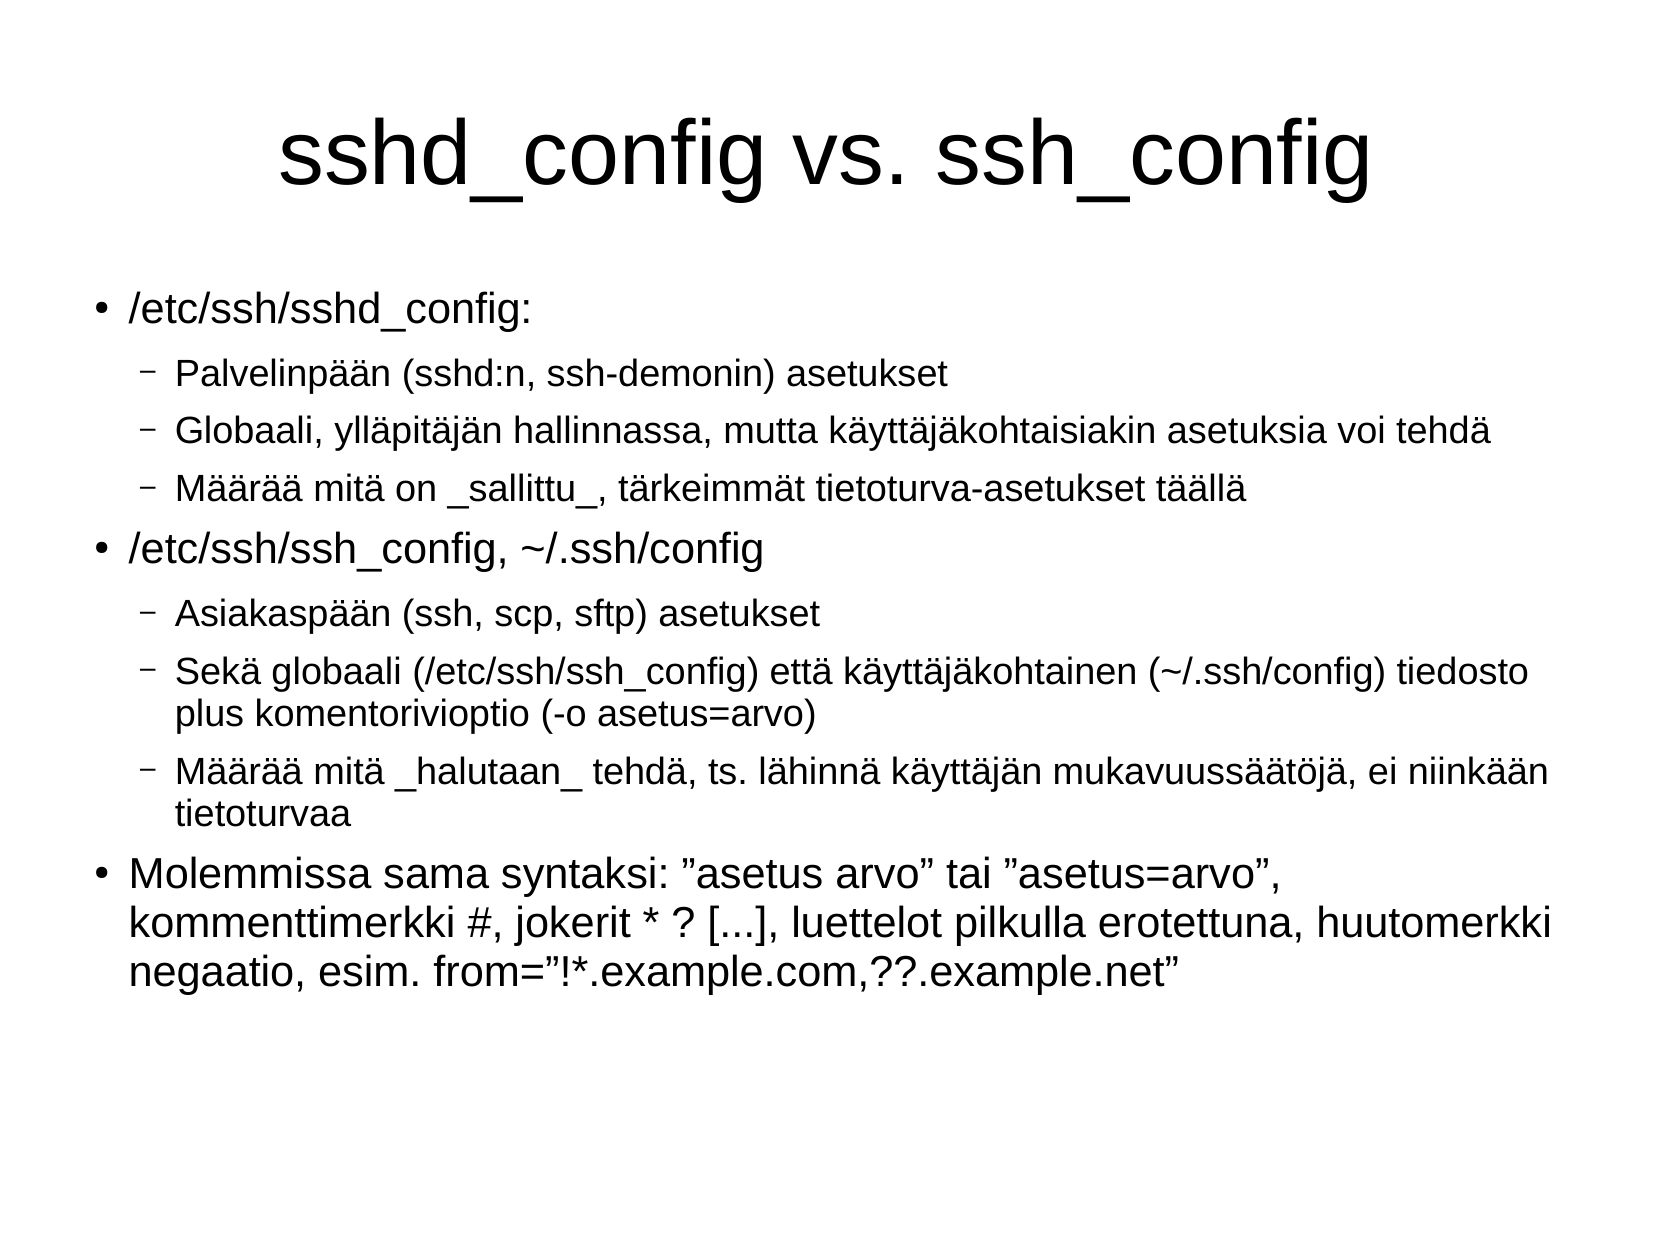

# sshd_config vs. ssh_config
/etc/ssh/sshd_config:
Palvelinpään (sshd:n, ssh-demonin) asetukset
Globaali, ylläpitäjän hallinnassa, mutta käyttäjäkohtaisiakin asetuksia voi tehdä
Määrää mitä on _sallittu_, tärkeimmät tietoturva-asetukset täällä
/etc/ssh/ssh_config, ~/.ssh/config
Asiakaspään (ssh, scp, sftp) asetukset
Sekä globaali (/etc/ssh/ssh_config) että käyttäjäkohtainen (~/.ssh/config) tiedosto plus komentorivioptio (-o asetus=arvo)
Määrää mitä _halutaan_ tehdä, ts. lähinnä käyttäjän mukavuussäätöjä, ei niinkään tietoturvaa
Molemmissa sama syntaksi: ”asetus arvo” tai ”asetus=arvo”, kommenttimerkki #, jokerit * ? [...], luettelot pilkulla erotettuna, huutomerkki negaatio, esim. from=”!*.example.com,??.example.net”